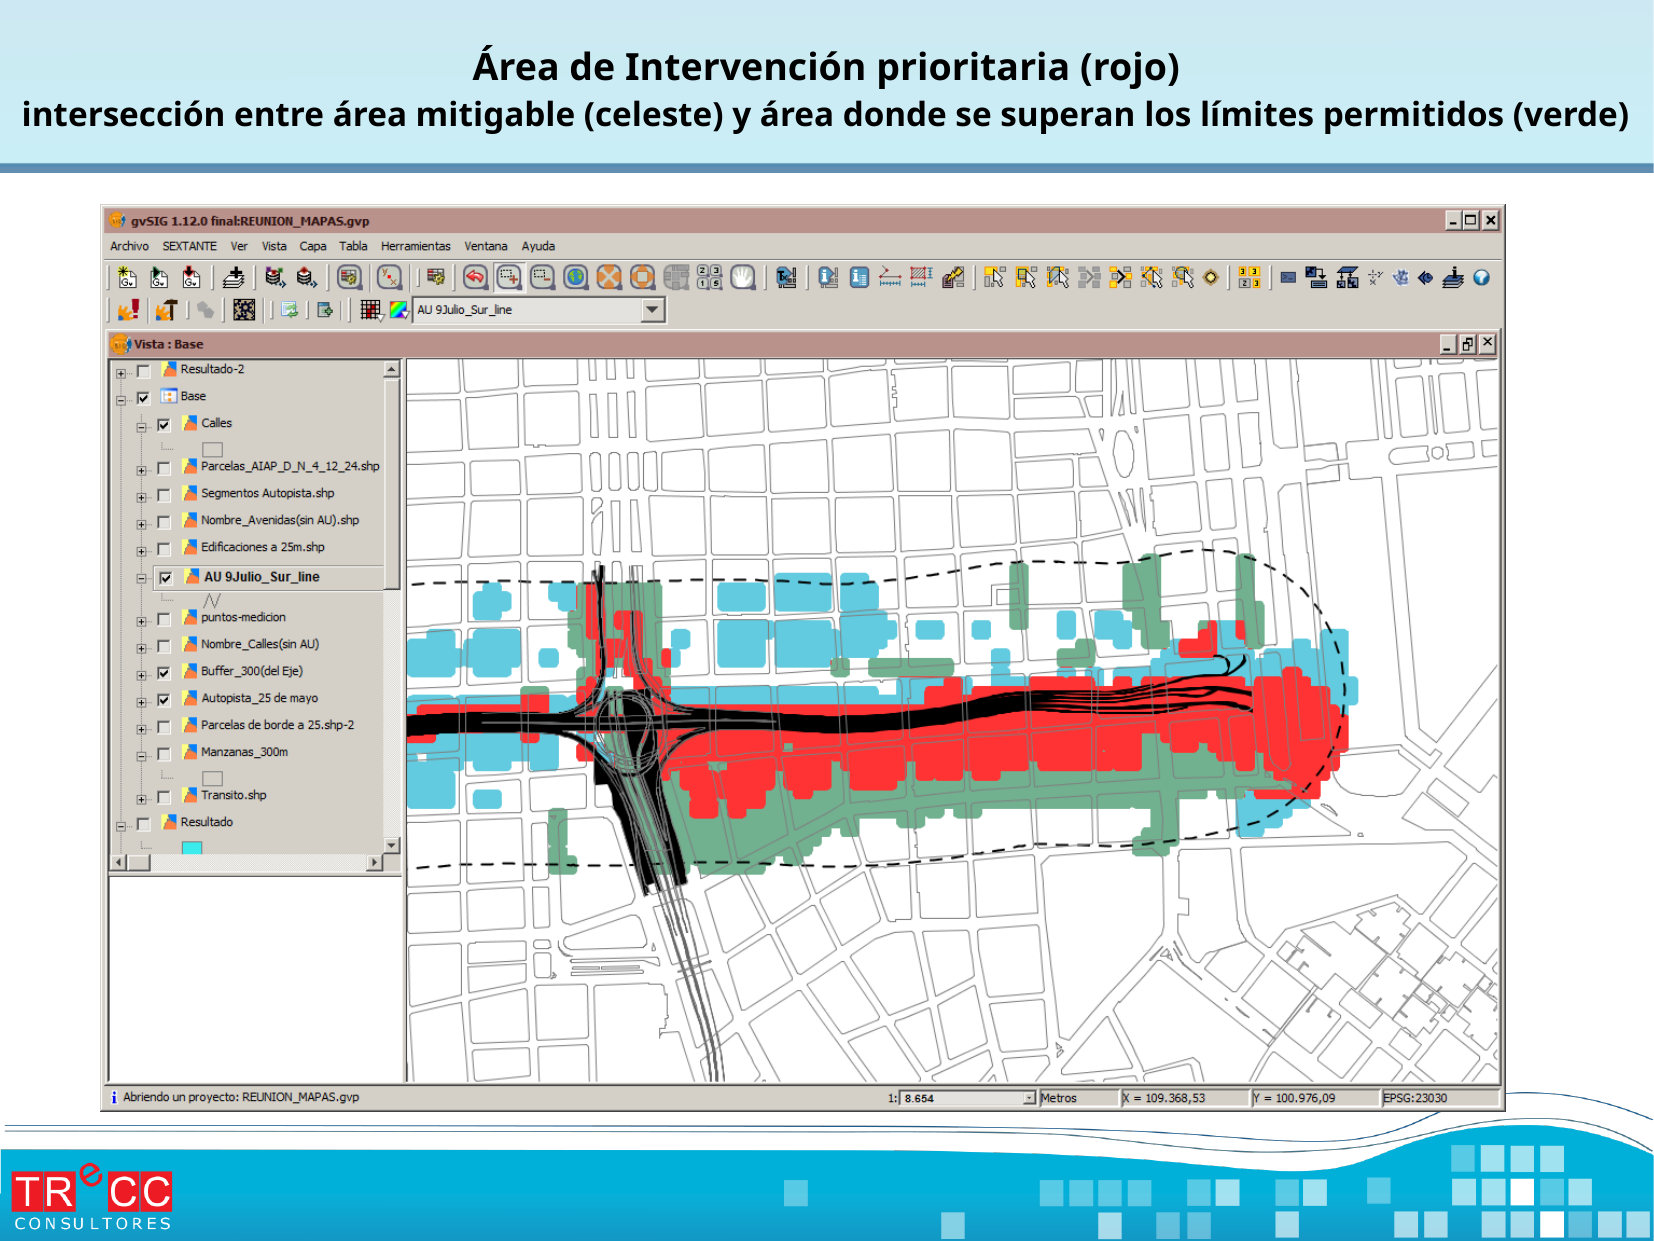

# Área de Intervención prioritaria (rojo) intersección entre área mitigable (celeste) y área donde se superan los límites permitidos (verde)